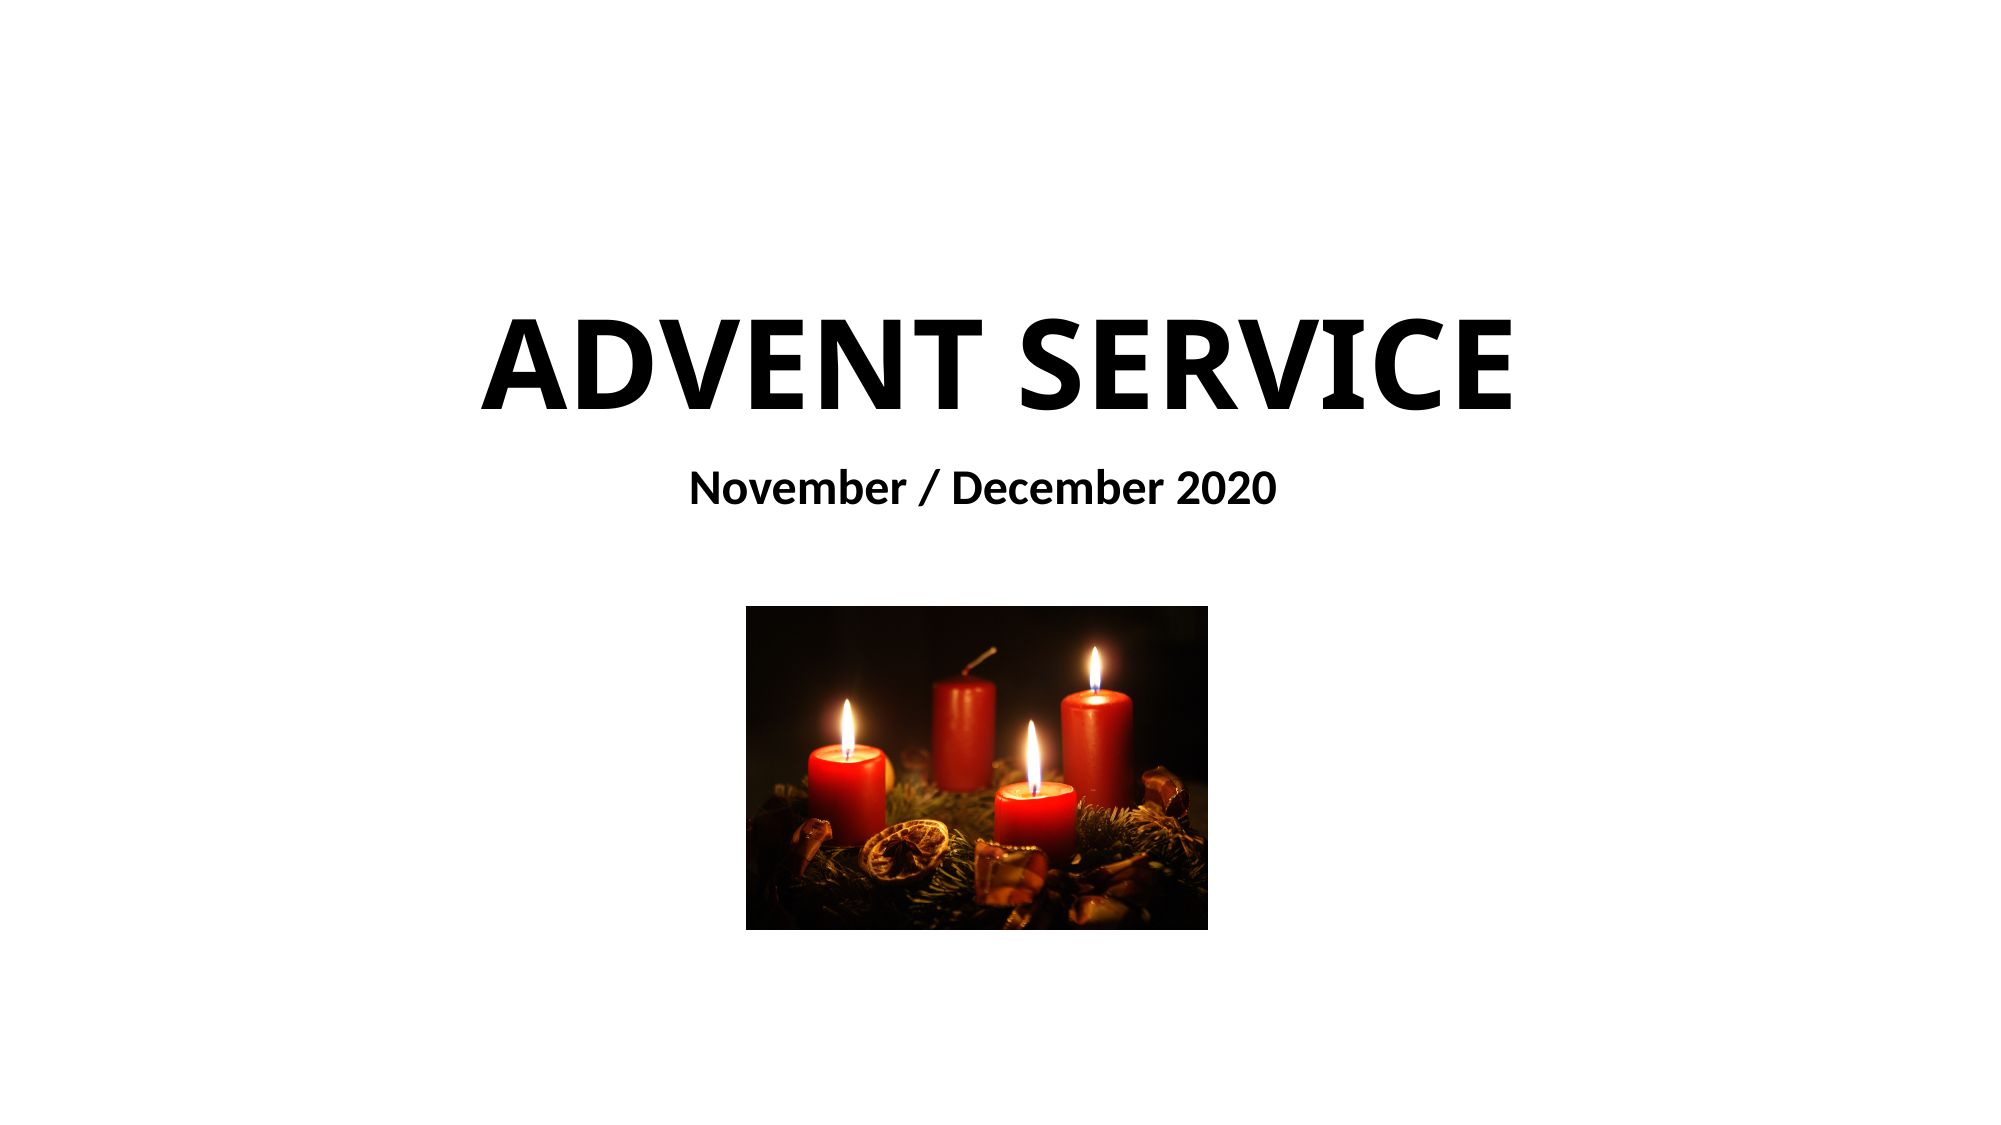

# ADVENT SERVICE
November / December 2020